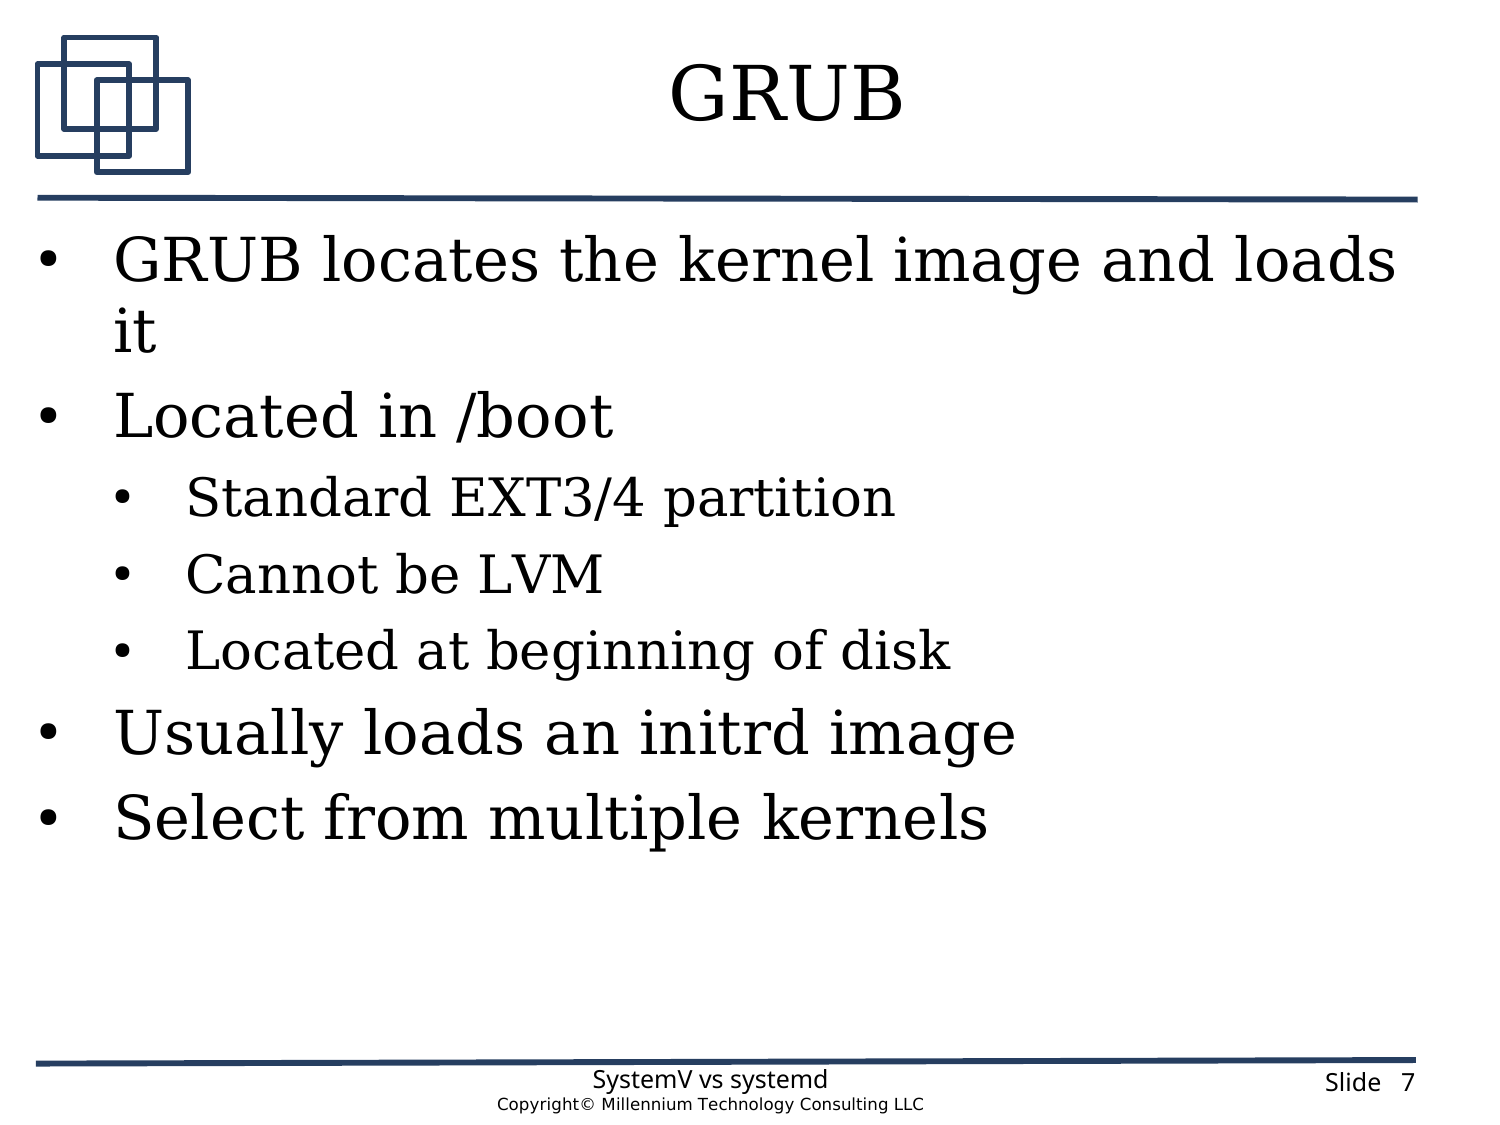

# GRUB
GRUB locates the kernel image and loads it
Located in /boot
Standard EXT3/4 partition
Cannot be LVM
Located at beginning of disk
Usually loads an initrd image
Select from multiple kernels